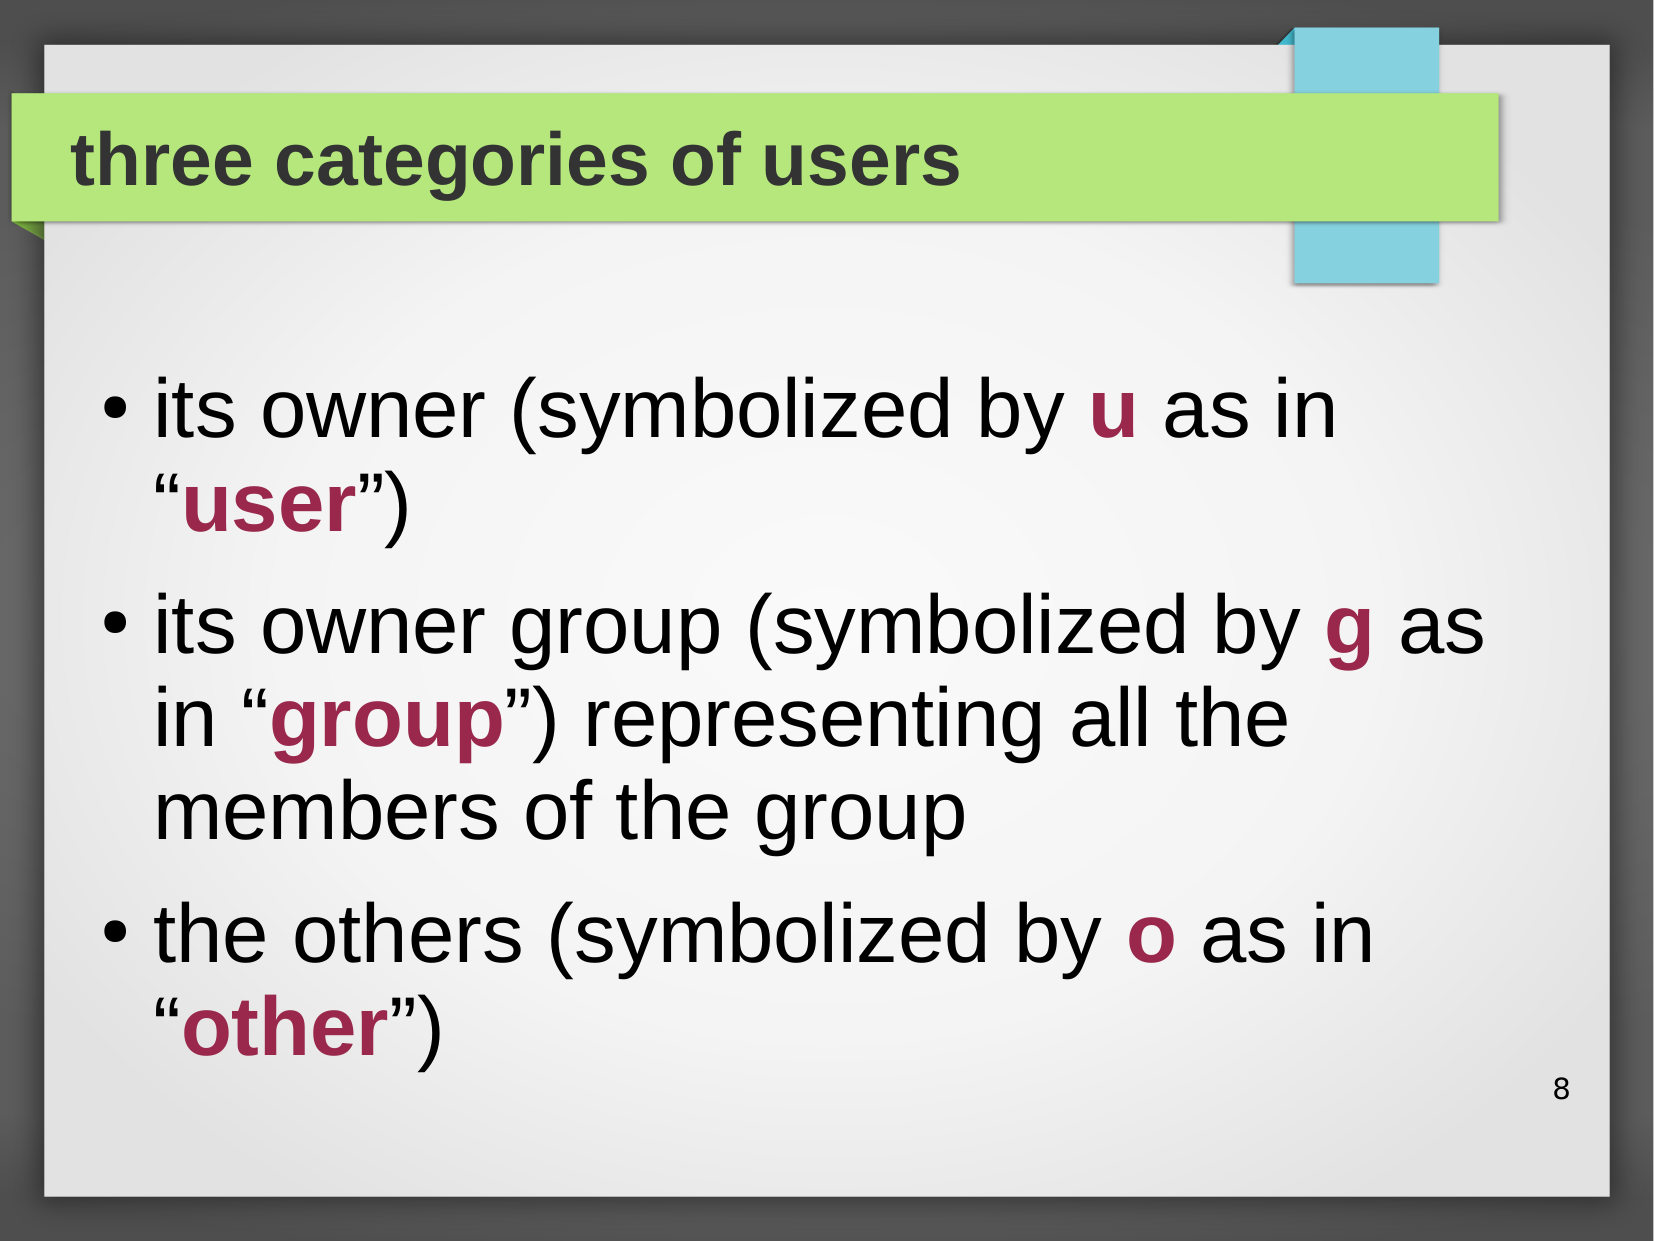

# three categories of users
its owner (symbolized by u as in “user”)
its owner group (symbolized by g as in “group”) representing all the members of the group
the others (symbolized by o as in “other”)
8